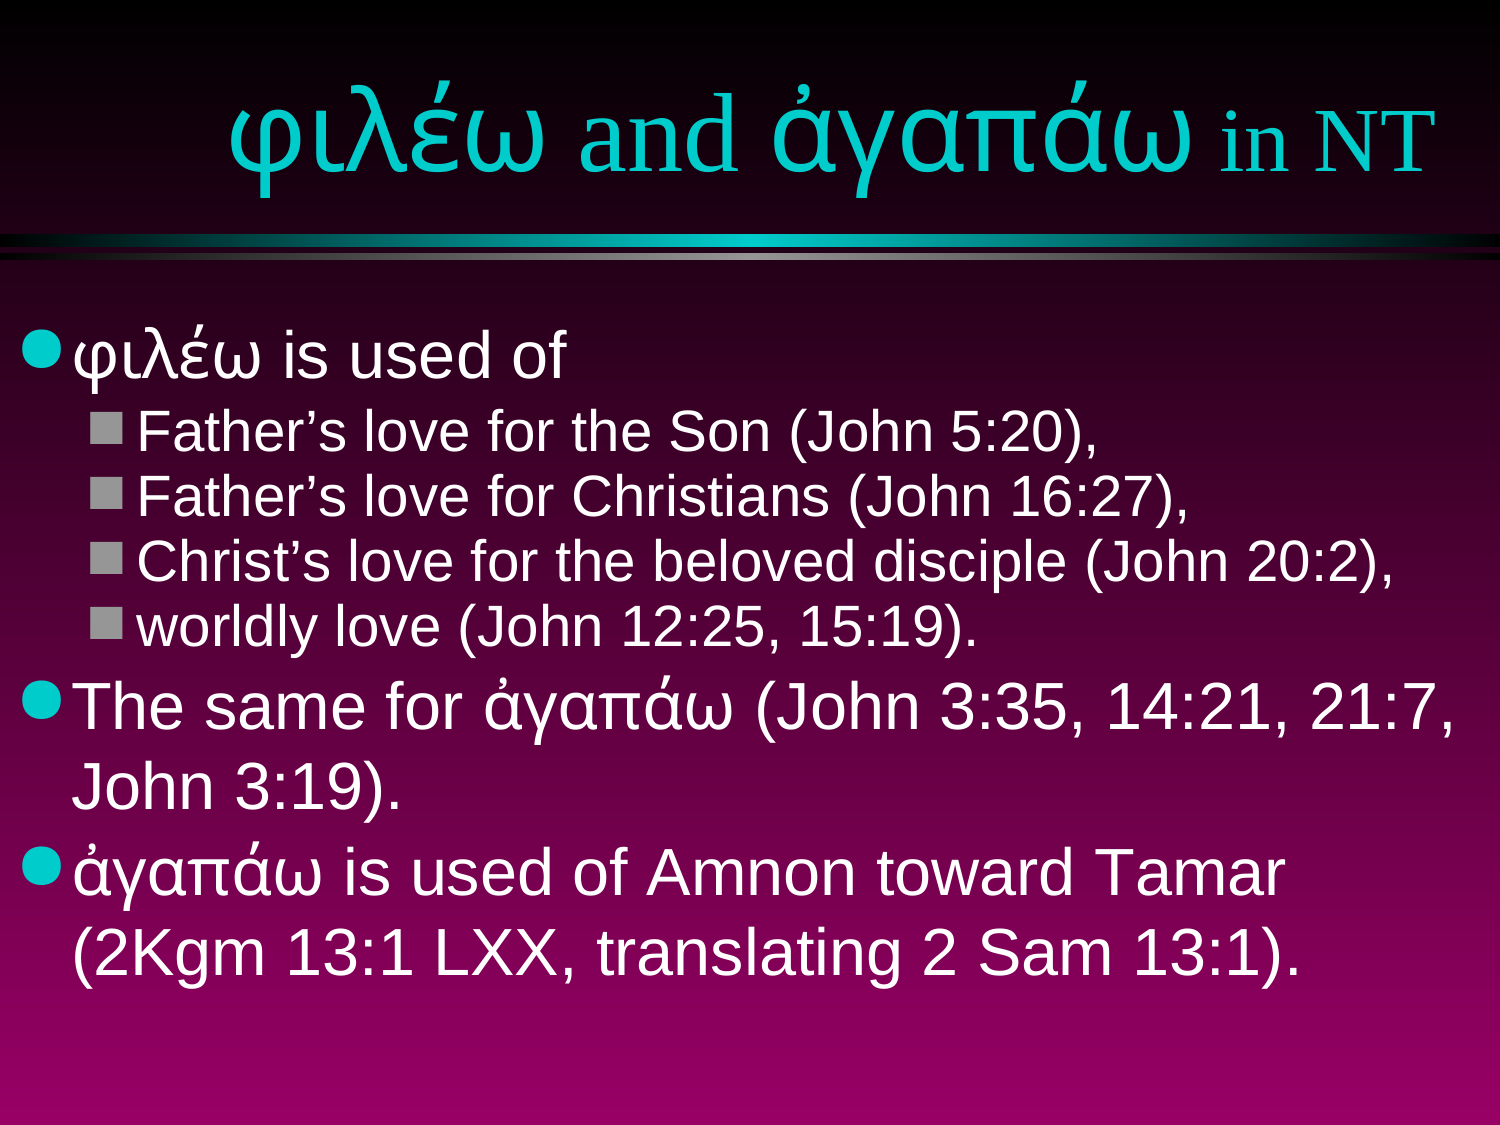

# φιλέω and ἀγαπάω in NT
φιλέω is used of
Father’s love for the Son (John 5:20),
Father’s love for Christians (John 16:27),
Christ’s love for the beloved disciple (John 20:2),
worldly love (John 12:25, 15:19).
The same for ἀγαπάω (John 3:35, 14:21, 21:7, John 3:19).
ἀγαπάω is used of Amnon toward Tamar (2Kgm 13:1 LXX, translating 2 Sam 13:1).